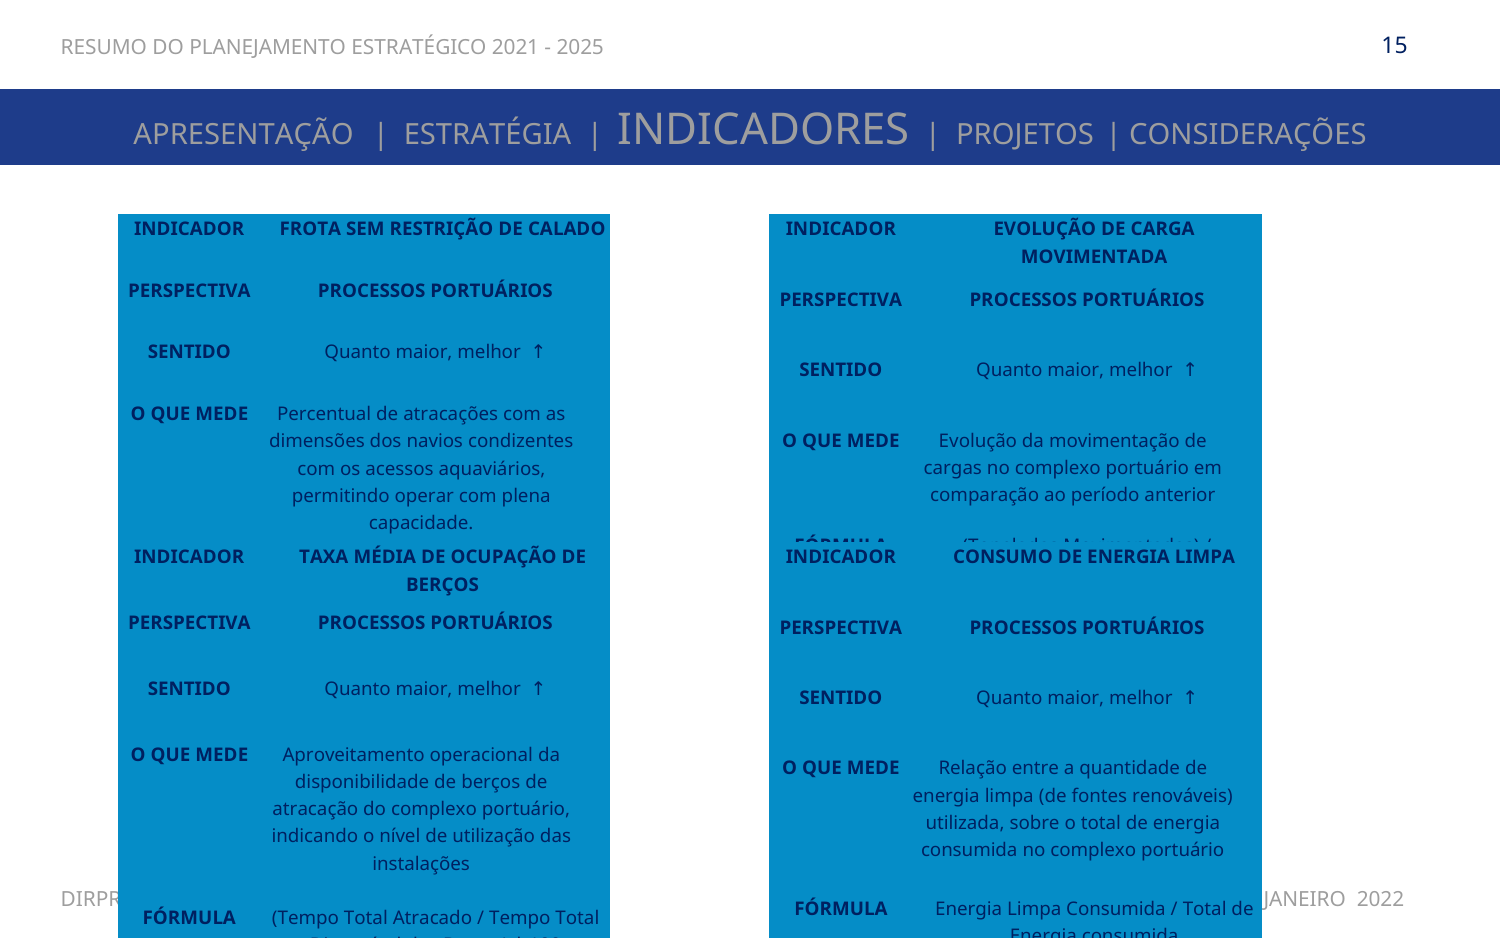

14
RESUMO DO PLANEJAMENTO ESTRATÉGICO 2021 - 2025
APRESENTAÇÃO | ESTRATÉGIA | INDICADORES | PROJETOS | CONSIDERAÇÕES
| INDICADOR | FROTA SEM RESTRIÇÃO DE CALADO |
| --- | --- |
| PERSPECTIVA | PROCESSOS PORTUÁRIOS |
| SENTIDO | Quanto maior, melhor ↑ |
| O QUE MEDE | Percentual de atracações com as dimensões dos navios condizentes com os acessos aquaviários, permitindo operar com plena capacidade. |
| FÓRMULA | (Número total de atracações sem calado restrito / Número total de atracações) \* 100 |
| FREQUÊNCIA | MENSAL |
| INDICADOR | EVOLUÇÃO DE CARGA MOVIMENTADA |
| --- | --- |
| PERSPECTIVA | PROCESSOS PORTUÁRIOS |
| SENTIDO | Quanto maior, melhor ↑ |
| O QUE MEDE | Evolução da movimentação de cargas no complexo portuário em comparação ao período anterior |
| FÓRMULA | (Toneladas Movimentadas) / (Toneladas Movimentadas no Ano anterior) |
| FREQUÊNCIA | MENSAL |
| INDICADOR | TAXA MÉDIA DE OCUPAÇÃO DE BERÇOS |
| --- | --- |
| PERSPECTIVA | PROCESSOS PORTUÁRIOS |
| SENTIDO | Quanto maior, melhor ↑ |
| O QUE MEDE | Aproveitamento operacional da disponibilidade de berços de atracação do complexo portuário, indicando o nível de utilização das instalações |
| FÓRMULA | (Tempo Total Atracado / Tempo Total Disponível dos Berços) \* 100 |
| FREQUÊNCIA | MENSAL |
| INDICADOR | CONSUMO DE ENERGIA LIMPA |
| --- | --- |
| PERSPECTIVA | PROCESSOS PORTUÁRIOS |
| SENTIDO | Quanto maior, melhor ↑ |
| O QUE MEDE | Relação entre a quantidade de energia limpa (de fontes renováveis) utilizada, sobre o total de energia consumida no complexo portuário |
| FÓRMULA | Energia Limpa Consumida / Total de Energia consumida |
| FREQUÊNCIA | MENSAL |
DIRPRE/SUPGES/GERPEP
CDRJ – JANEIRO 2022